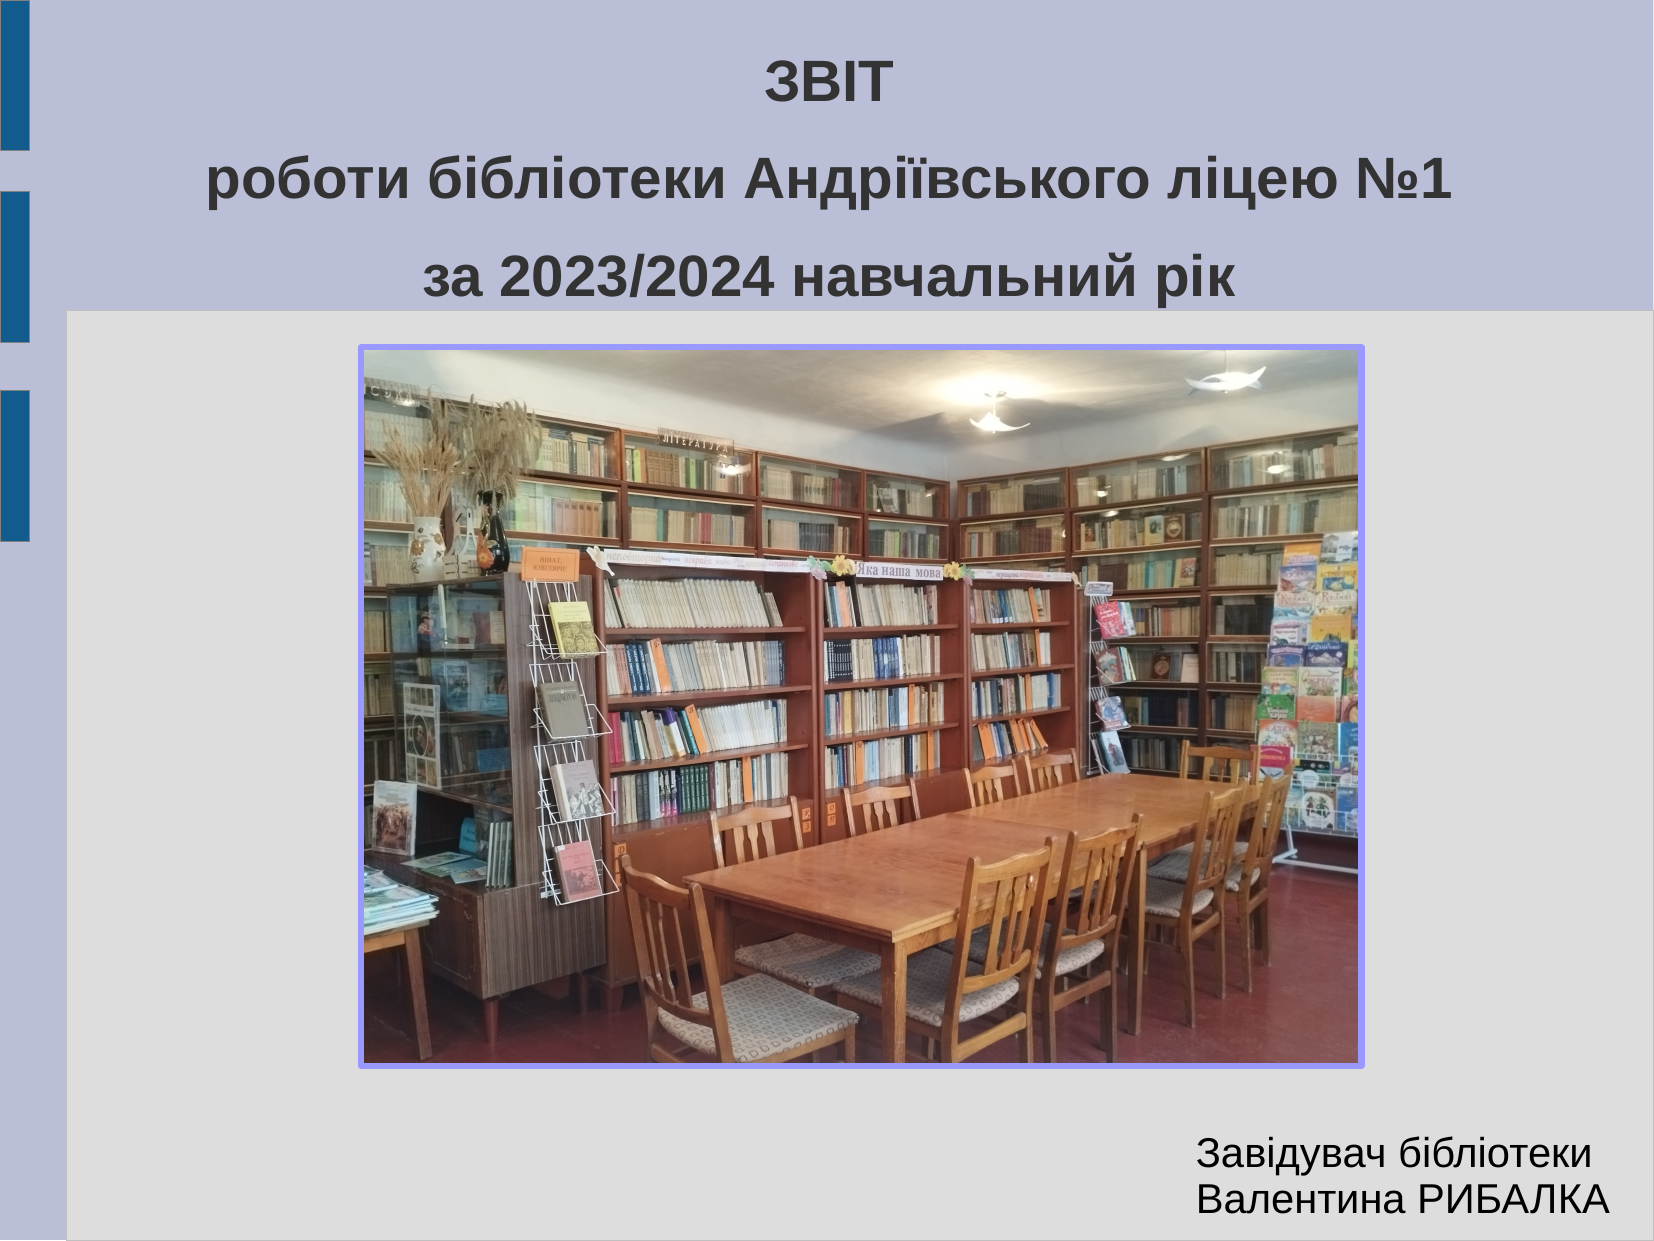

# ЗВІТ роботи бібліотеки Андріївського ліцею №1 за 2023/2024 навчальний рік
Завідувач бібліотеки
Валентина РИБАЛКА